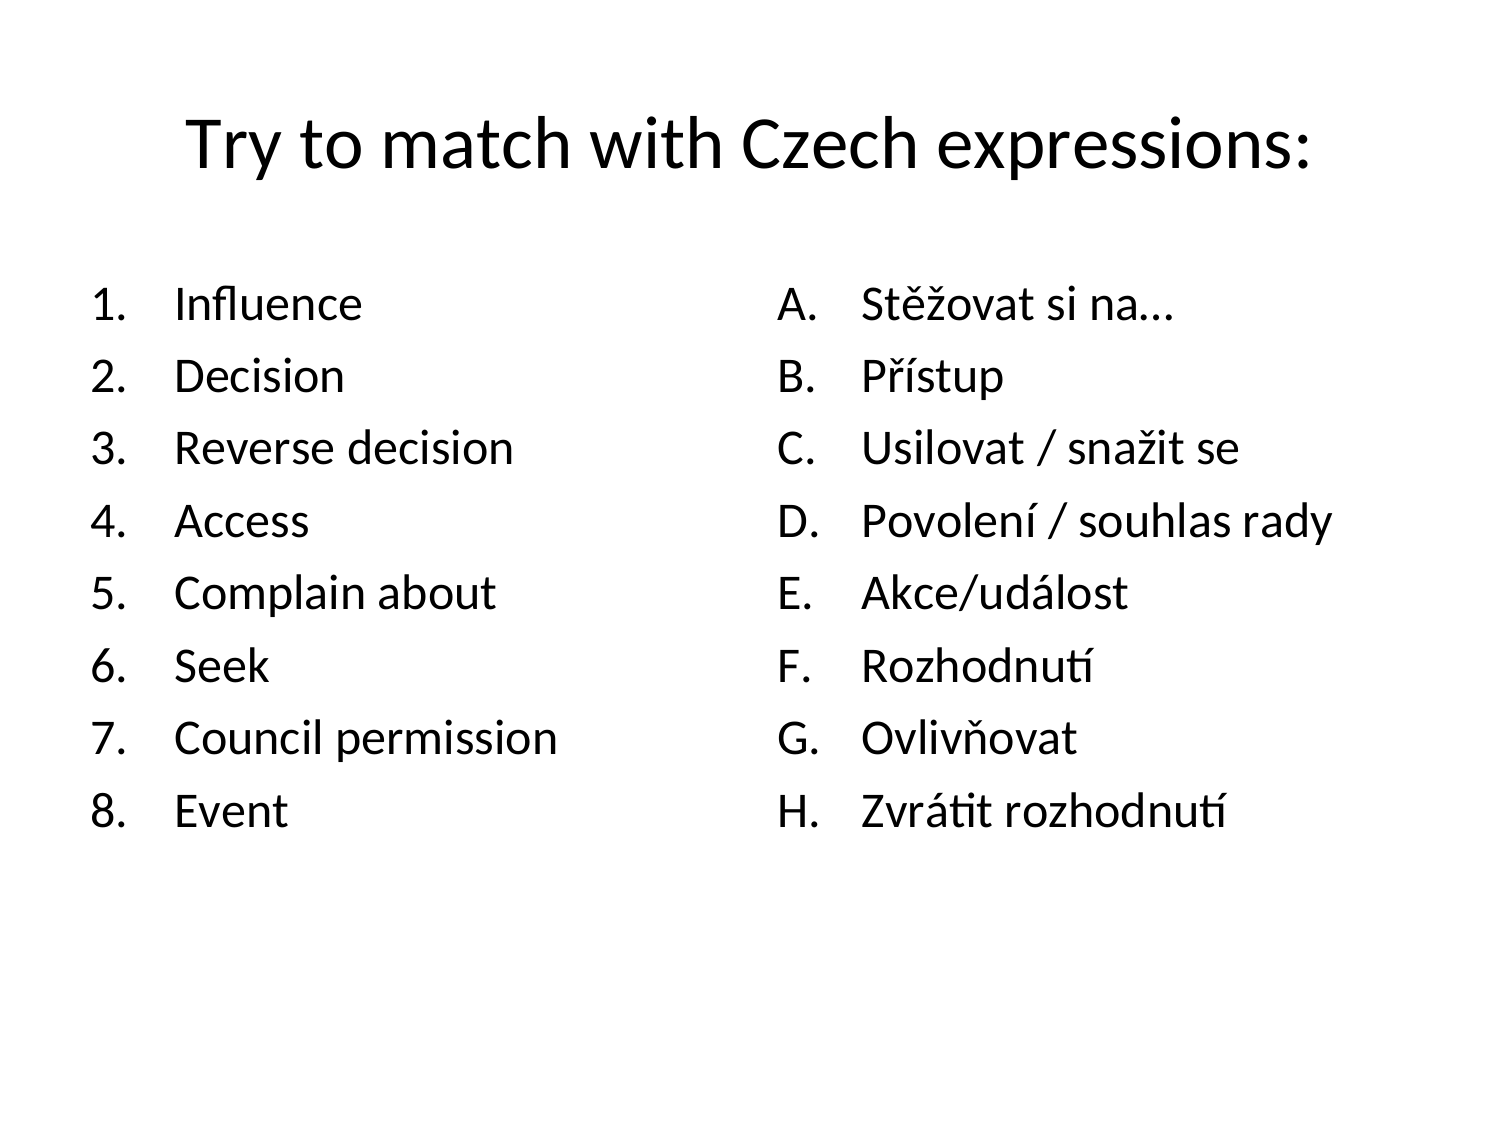

# Try to match with Czech expressions:
Influence
Decision
Reverse decision
Access
Complain about
Seek
Council permission
Event
Stěžovat si na…
Přístup
Usilovat / snažit se
Povolení / souhlas rady
Akce/událost
Rozhodnutí
Ovlivňovat
Zvrátit rozhodnutí